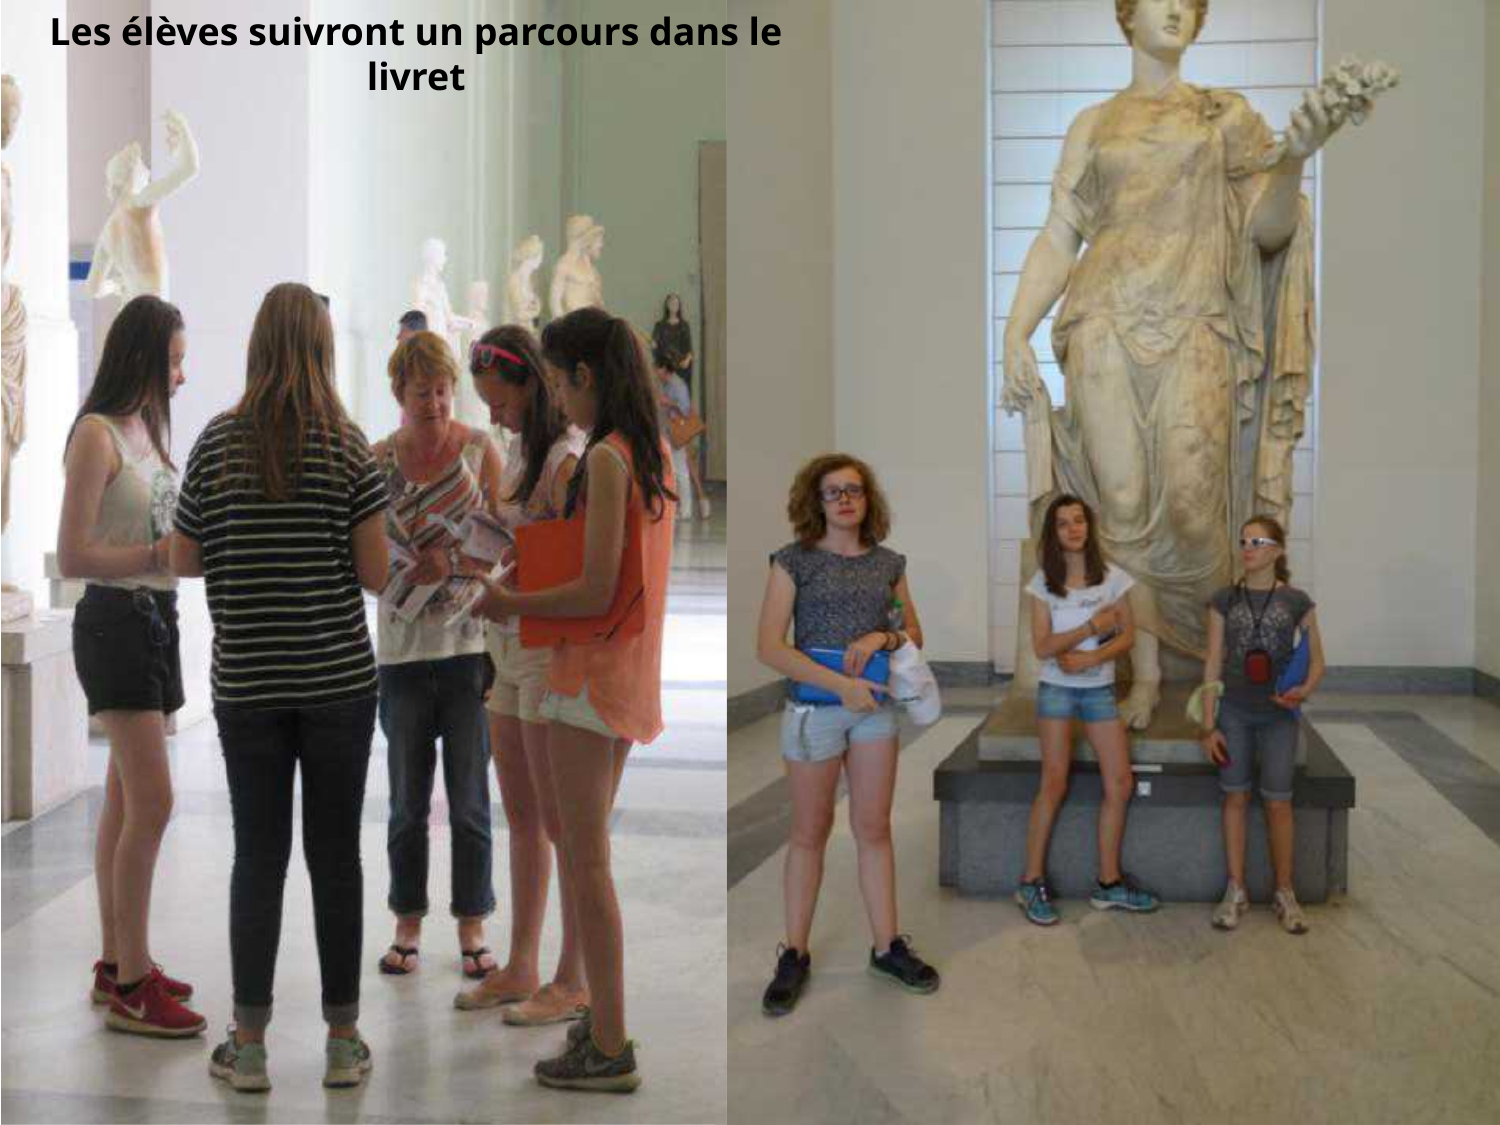

Les élèves suivront un parcours dans le livret